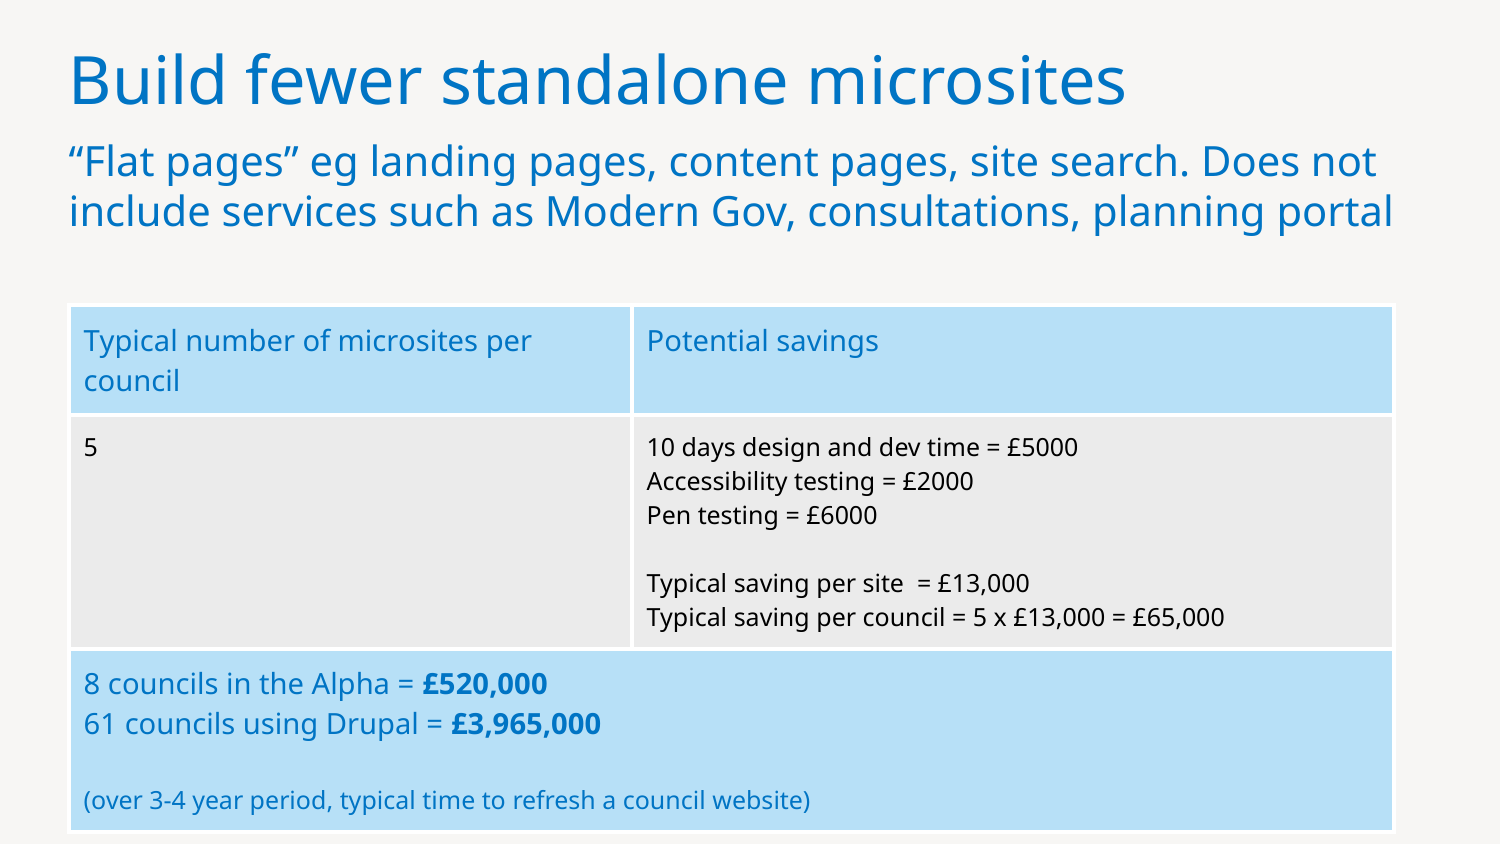

Build fewer standalone microsites
“Flat pages” eg landing pages, content pages, site search. Does not include services such as Modern Gov, consultations, planning portal
| Typical number of microsites per council | Potential savings |
| --- | --- |
| 5 | 10 days design and dev time = £5000 Accessibility testing = £2000 Pen testing = £6000 Typical saving per site = £13,000 Typical saving per council = 5 x £13,000 = £65,000 |
| 8 councils in the Alpha = £520,000 61 councils using Drupal = £3,965,000 (over 3-4 year period, typical time to refresh a council website) | |